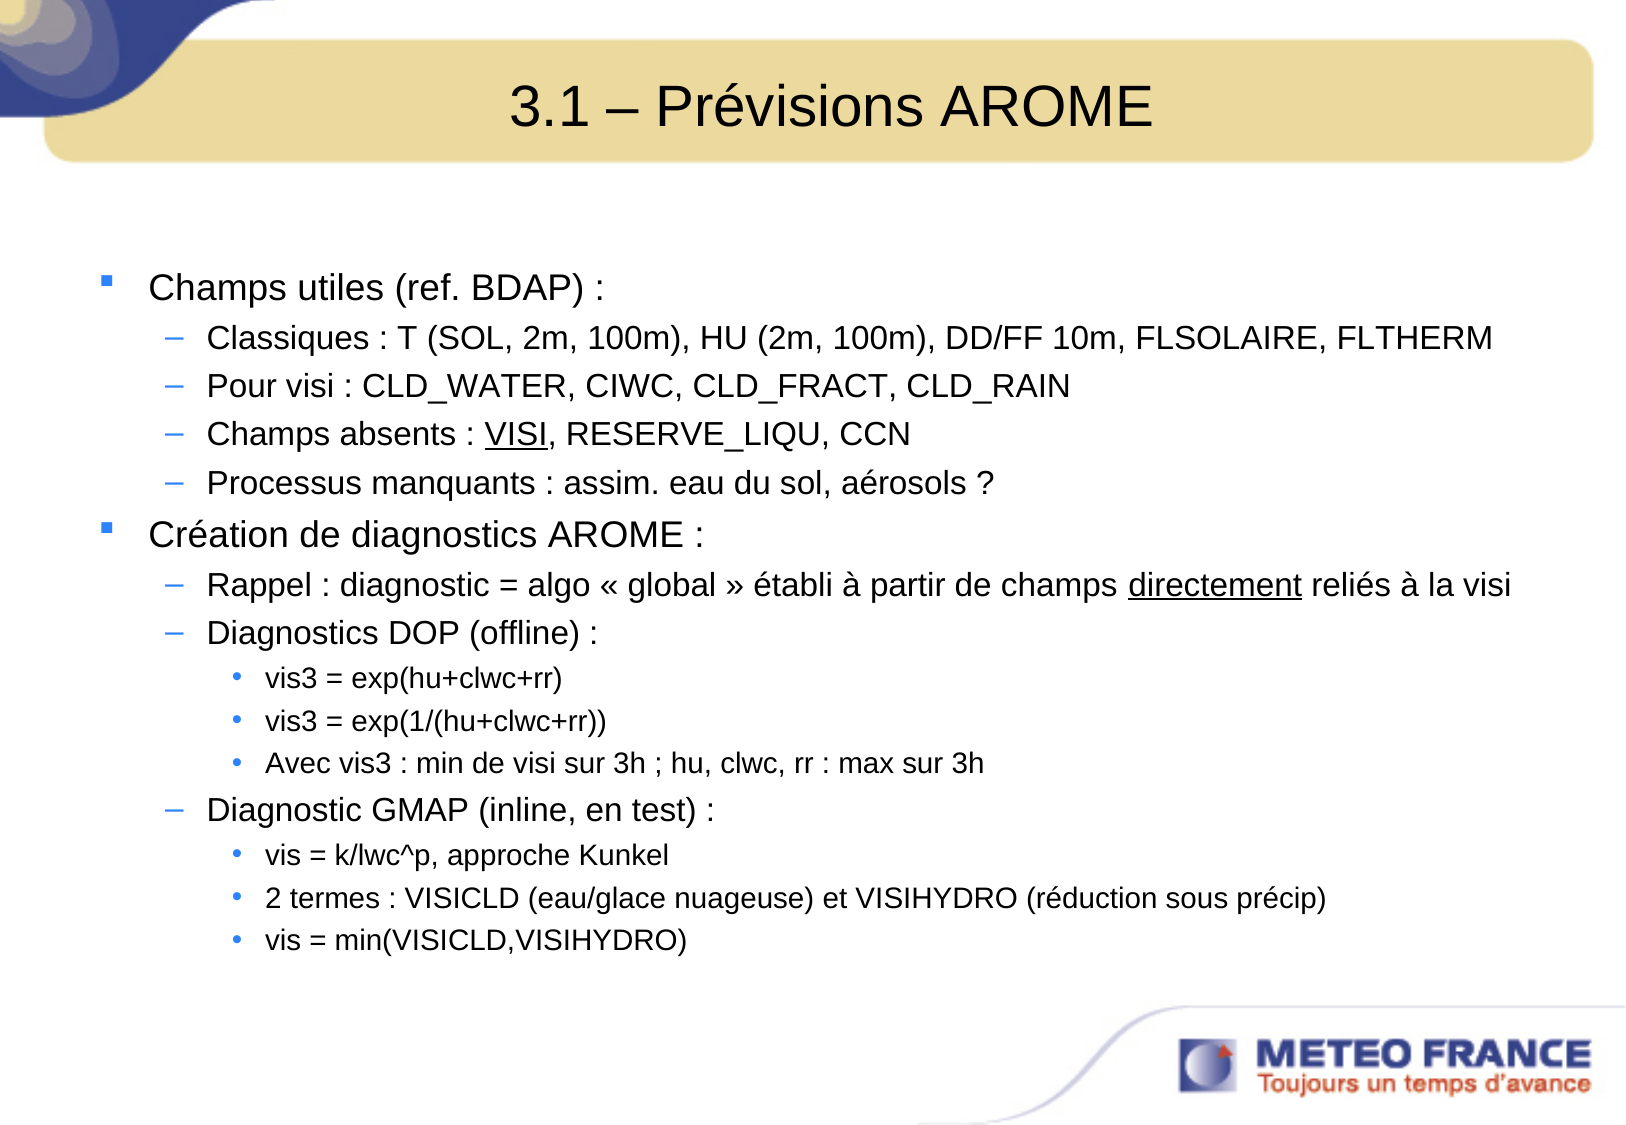

# 3.1 – Prévisions AROME
Champs utiles (ref. BDAP) :
Classiques : T (SOL, 2m, 100m), HU (2m, 100m), DD/FF 10m, FLSOLAIRE, FLTHERM
Pour visi : CLD_WATER, CIWC, CLD_FRACT, CLD_RAIN
Champs absents : VISI, RESERVE_LIQU, CCN
Processus manquants : assim. eau du sol, aérosols ?
Création de diagnostics AROME :
Rappel : diagnostic = algo « global » établi à partir de champs directement reliés à la visi
Diagnostics DOP (offline) :
vis3 = exp(hu+clwc+rr)
vis3 = exp(1/(hu+clwc+rr))
Avec vis3 : min de visi sur 3h ; hu, clwc, rr : max sur 3h
Diagnostic GMAP (inline, en test) :
vis = k/lwc^p, approche Kunkel
2 termes : VISICLD (eau/glace nuageuse) et VISIHYDRO (réduction sous précip)
vis = min(VISICLD,VISIHYDRO)
Techniques et Organisation de la prévision - septembre 2011